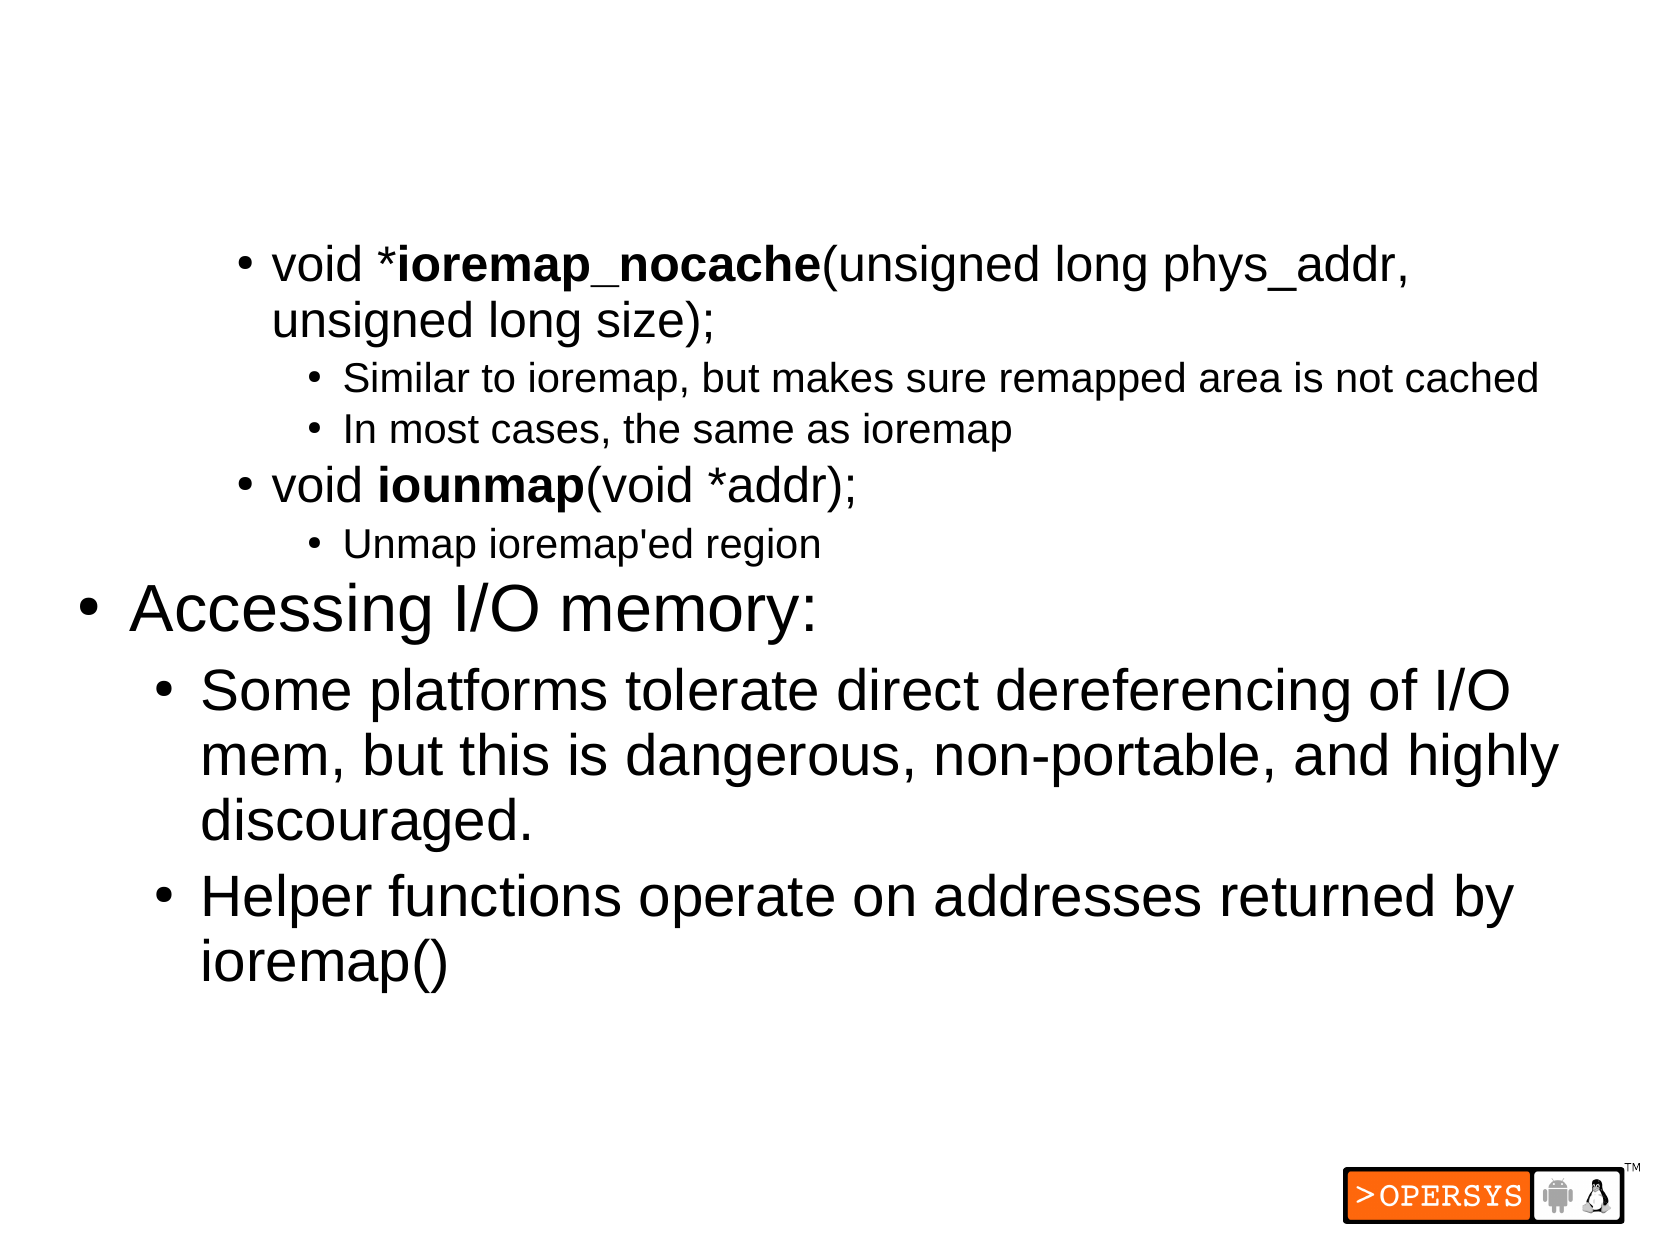

# void *ioremap_nocache(unsigned long phys_addr, unsigned long size);
Similar to ioremap, but makes sure remapped area is not cached
In most cases, the same as ioremap
void iounmap(void *addr);
Unmap ioremap'ed region
Accessing I/O memory:
Some platforms tolerate direct dereferencing of I/O mem, but this is dangerous, non-portable, and highly discouraged.
Helper functions operate on addresses returned by ioremap()